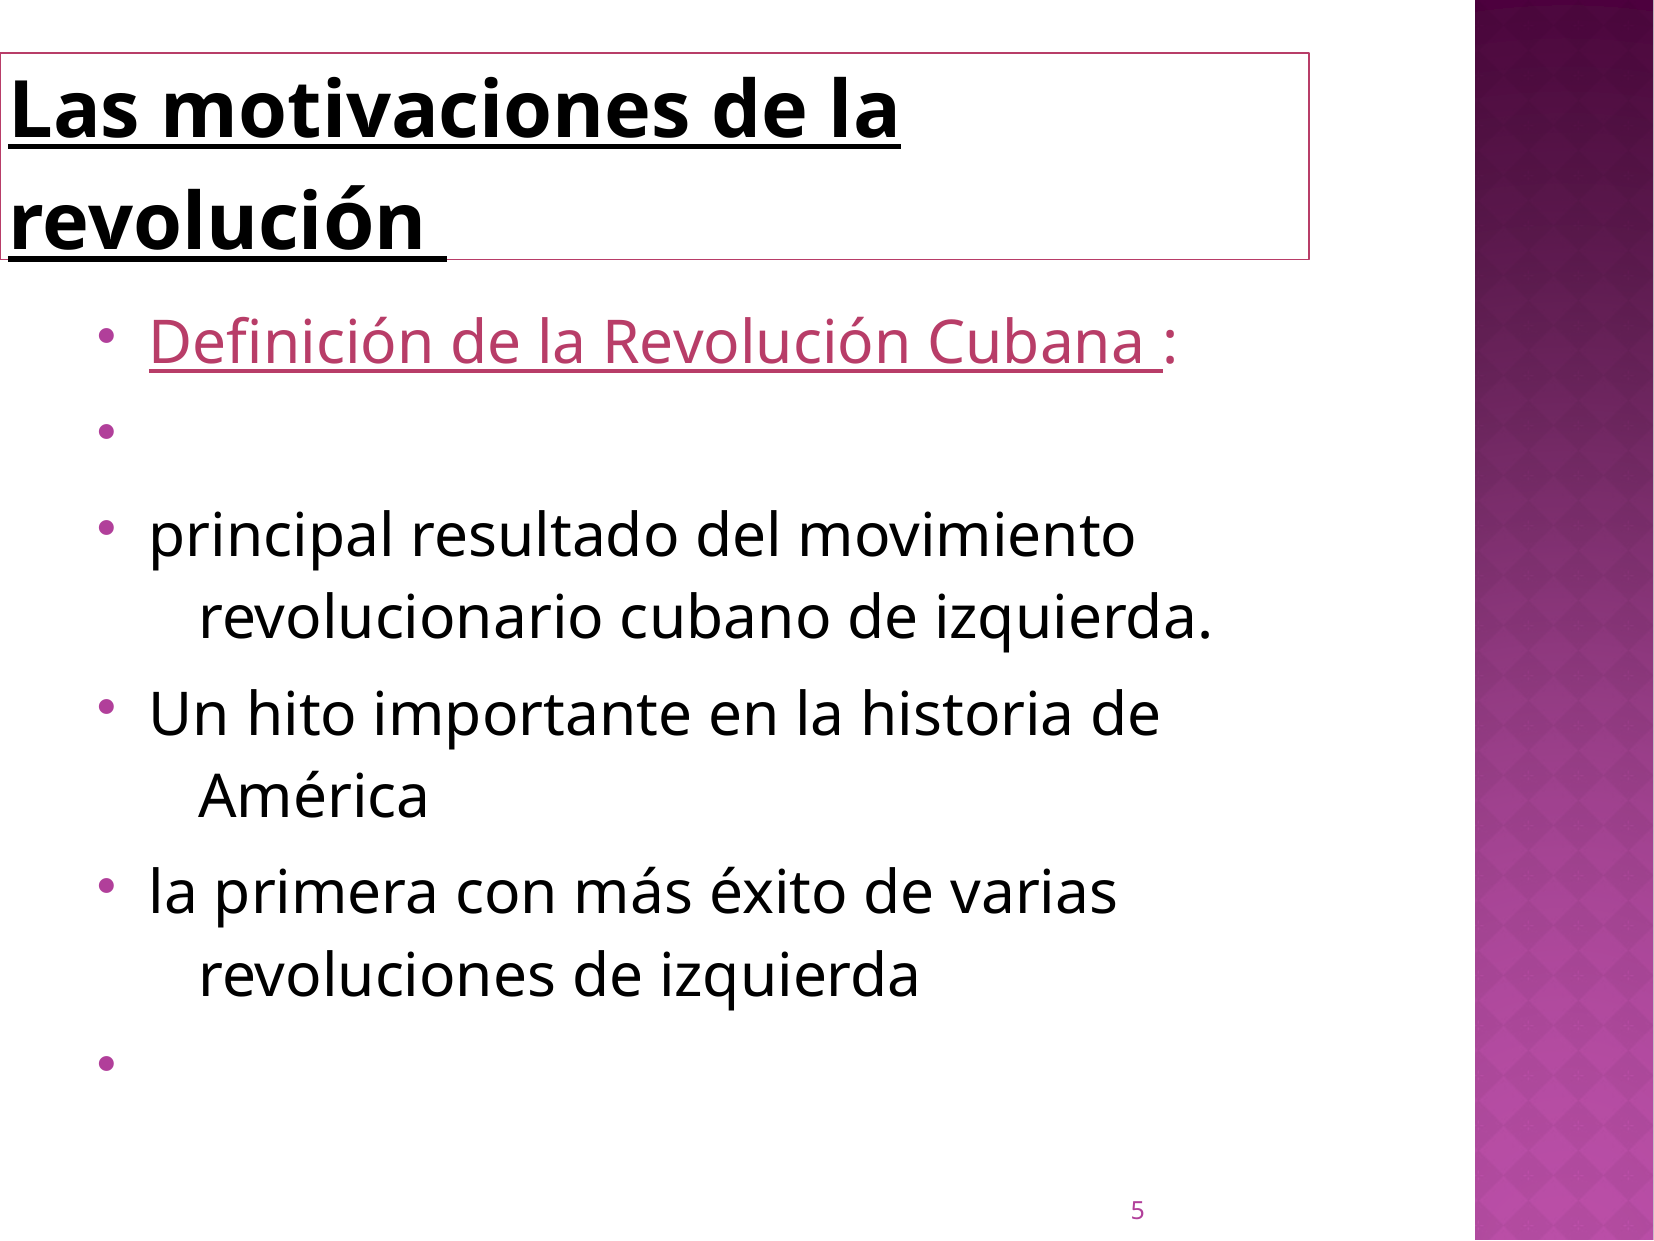

# Las motivaciones de la revolución
Definición de la Revolución Cubana :
principal resultado del movimiento revolucionario cubano de izquierda.
Un hito importante en la historia de América
la primera con más éxito de varias revoluciones de izquierda